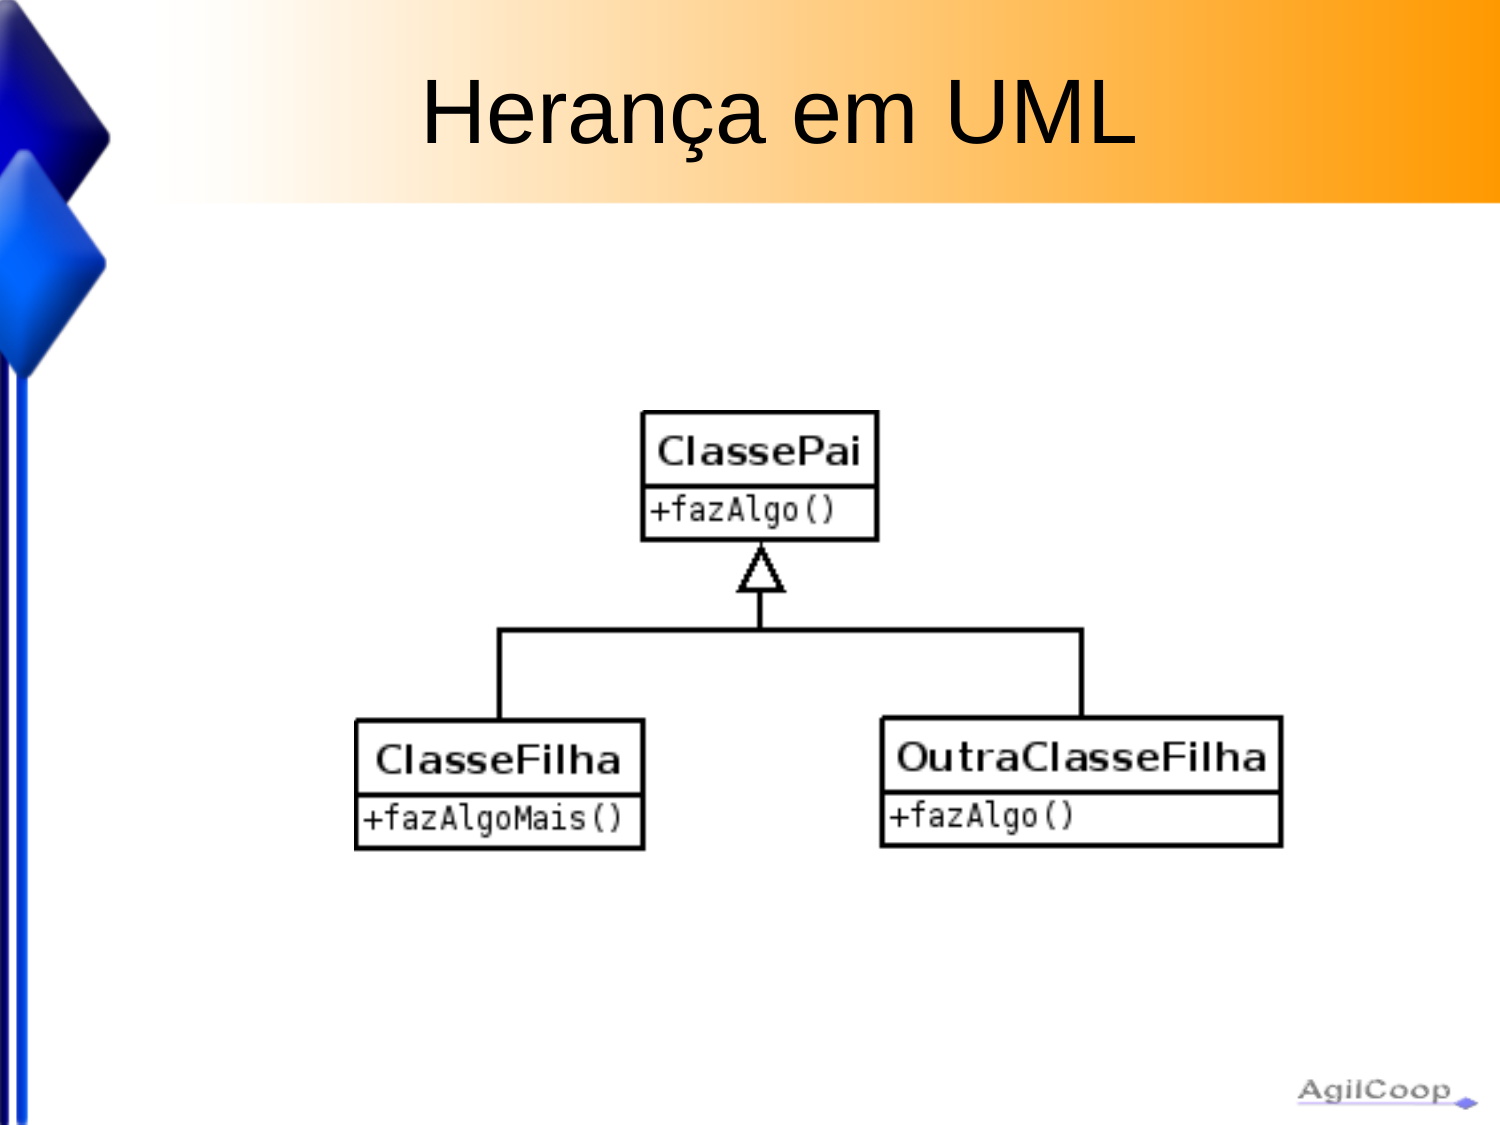

# Herança em UML
Copyleft AgilCoop 2007
13